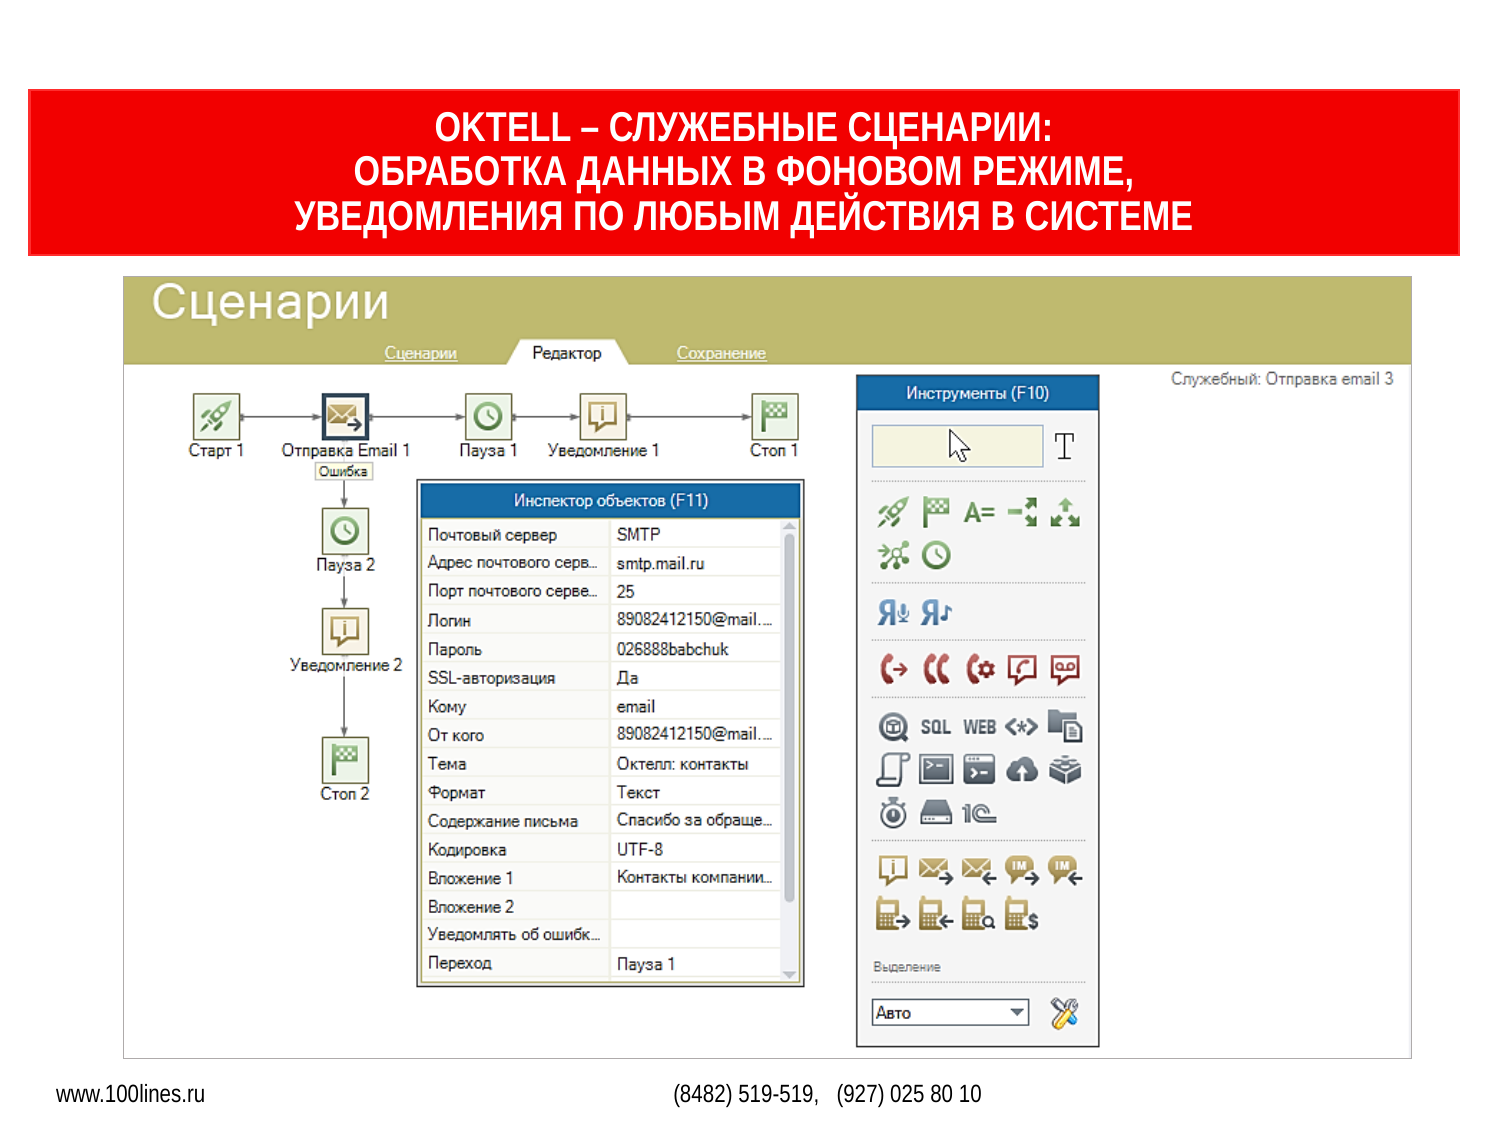

OKTELL – СЛУЖЕБНЫЕ СЦЕНАРИИ:
ОБРАБОТКА ДАННЫХ В ФОНОВОМ РЕЖИМЕ,
УВЕДОМЛЕНИЯ ПО ЛЮБЫМ ДЕЙСТВИЯ В СИСТЕМЕ
www.100lines.ru		 		 			 (8482) 519-519, (927) 025 80 10